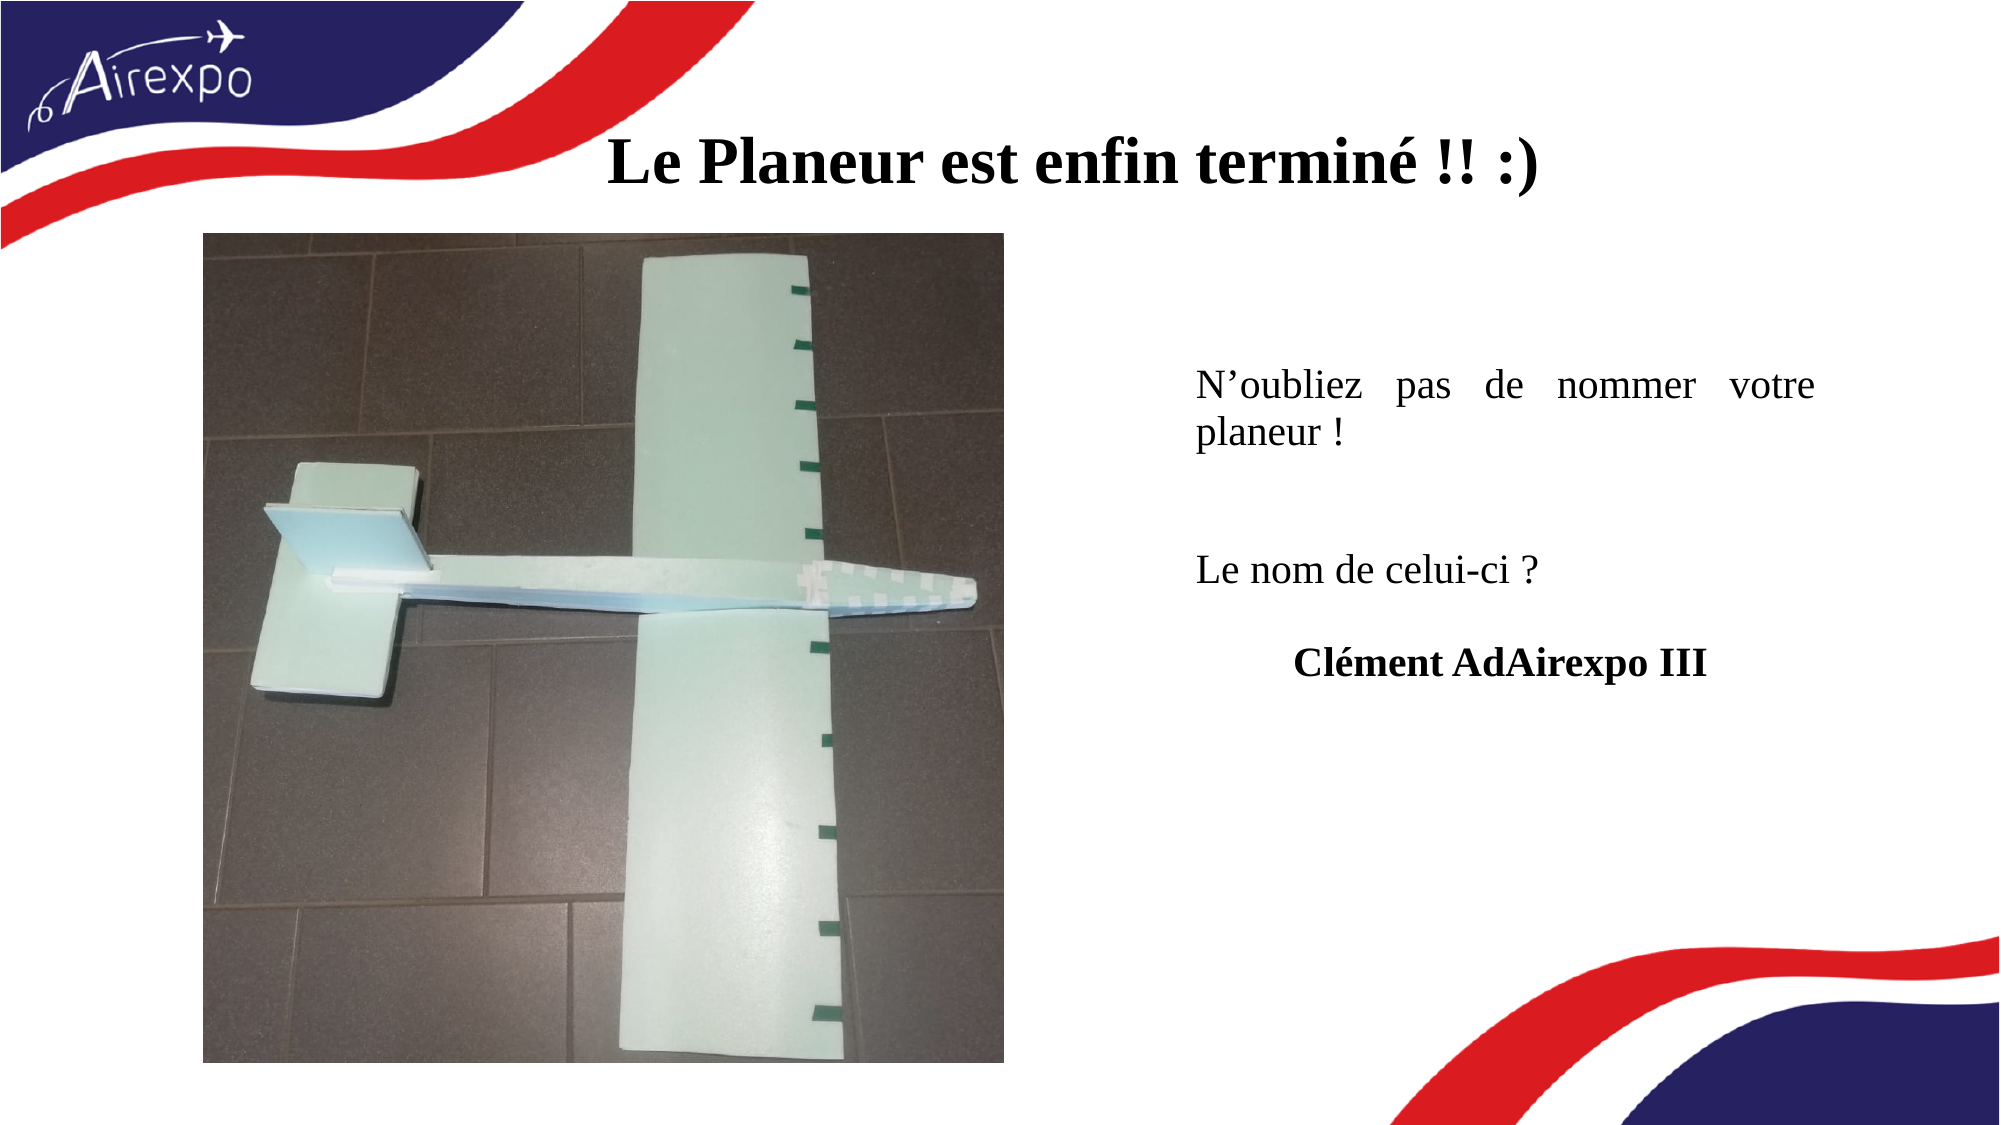

# Le Planeur est enfin terminé !! :)
N’oubliez pas de nommer votre planeur !
Le nom de celui-ci ?
Clément AdAirexpo III